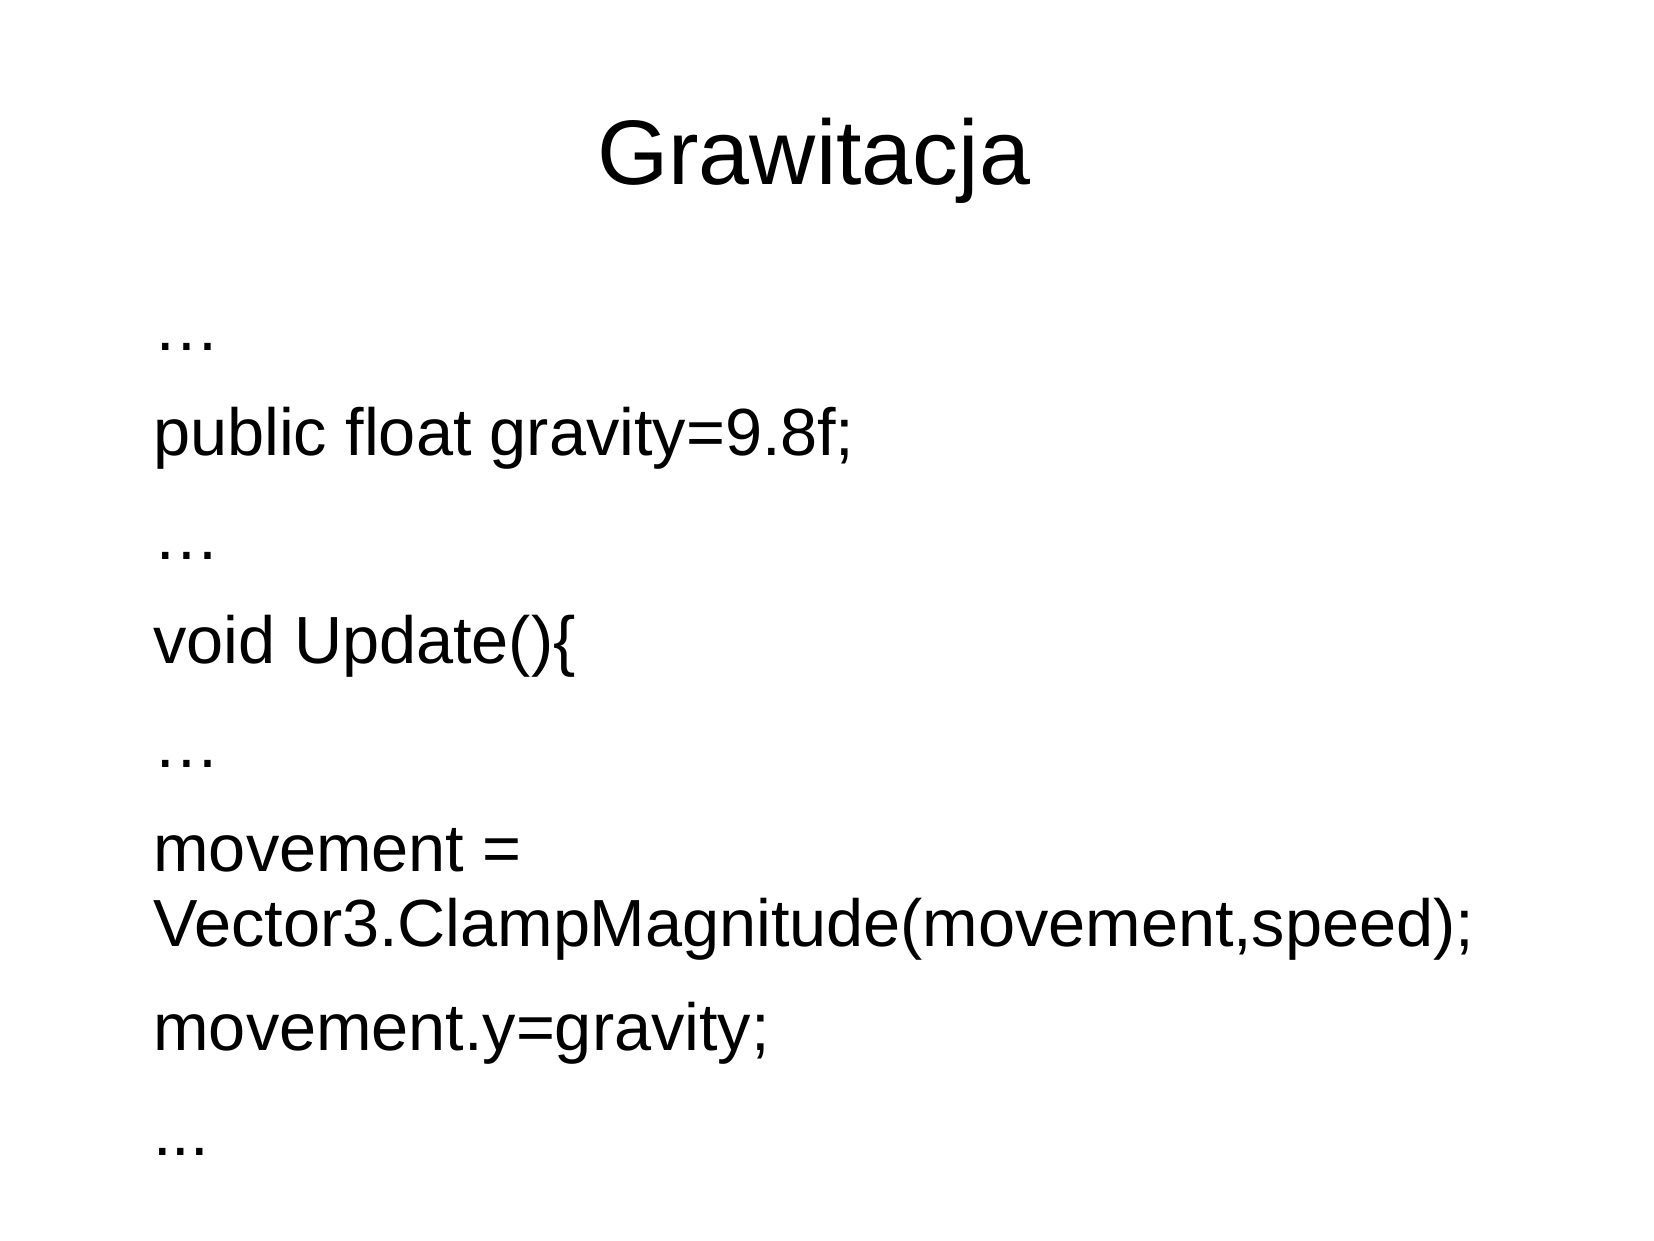

# Grawitacja
…
public float gravity=9.8f;
…
void Update(){
…
movement = Vector3.ClampMagnitude(movement,speed);
movement.y=gravity;
...